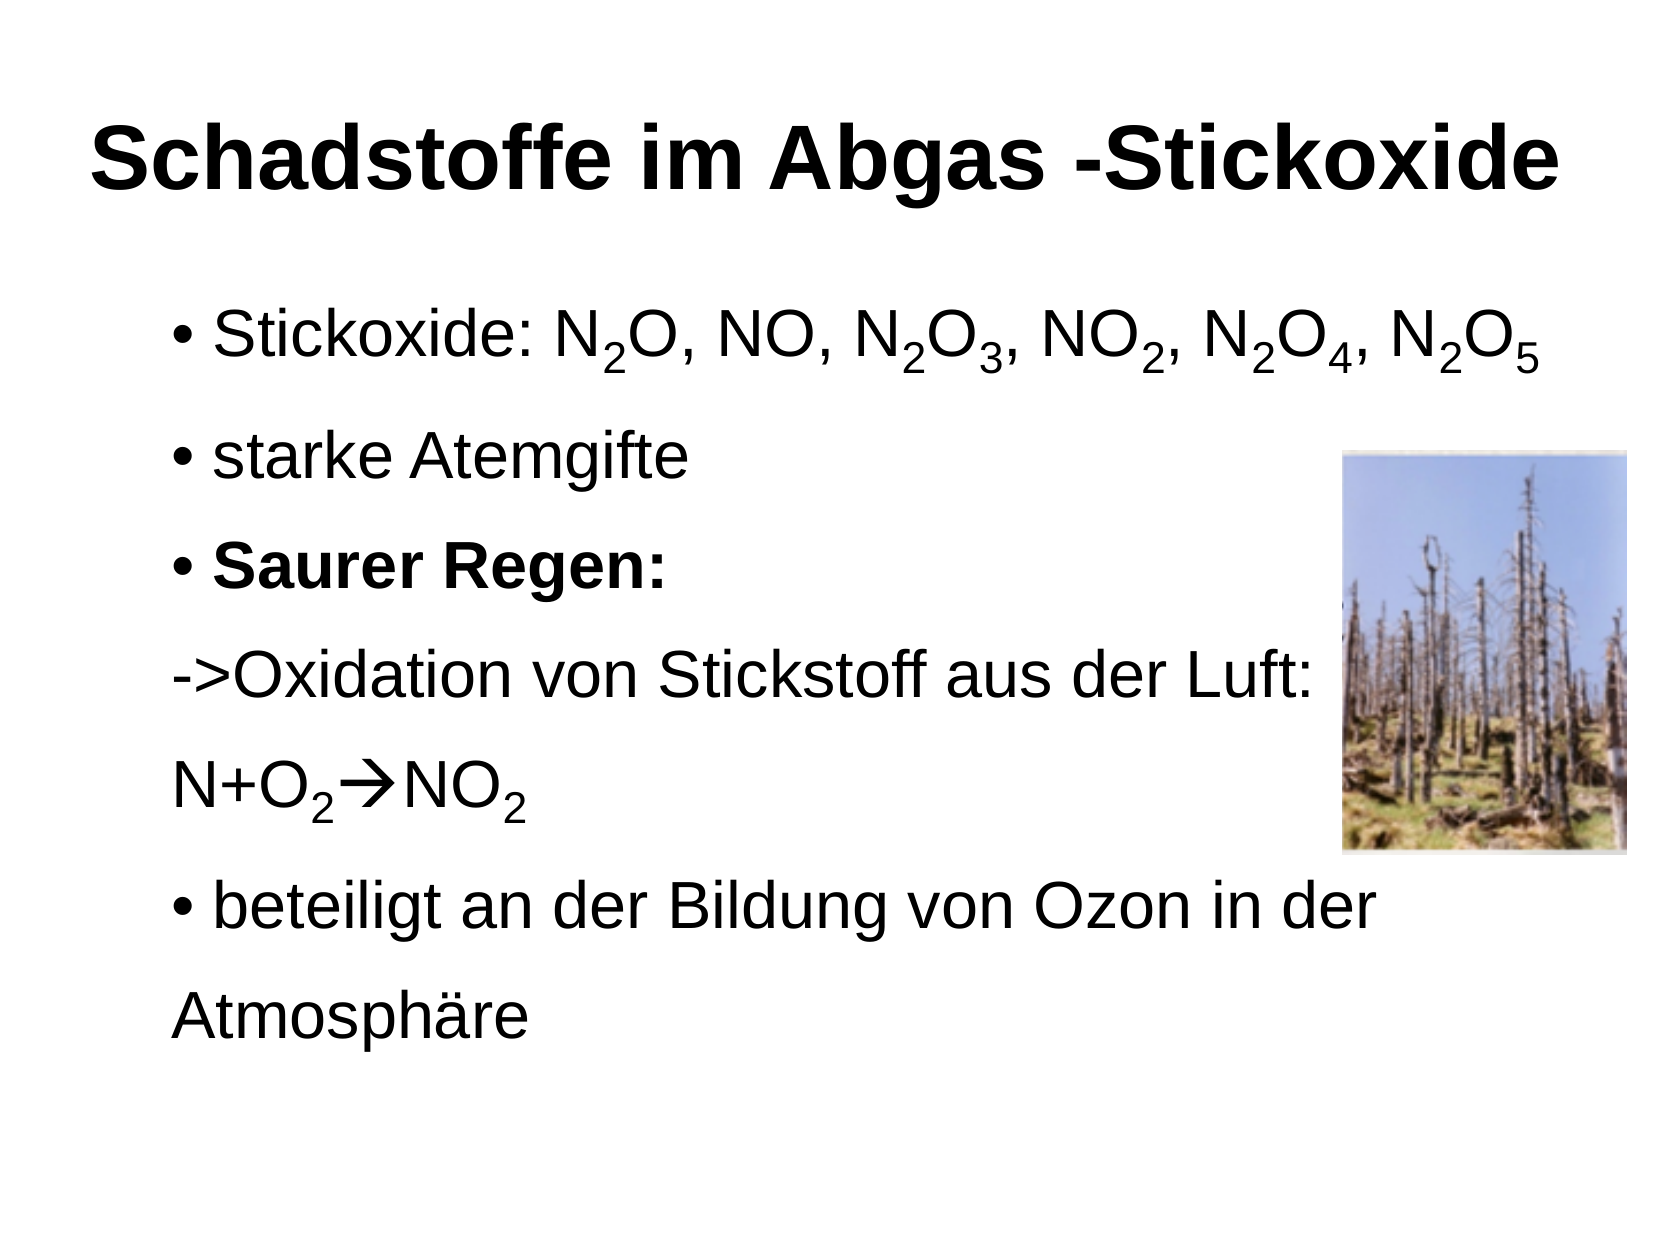

# Schadstoffe im Abgas -Stickoxide
• Stickoxide: N2O, NO, N2O3, NO2, N2O4, N2O5
• starke Atemgifte
• Saurer Regen:
->Oxidation von Stickstoff aus der Luft:
N+O2NO2
• beteiligt an der Bildung von Ozon in der
Atmosphäre